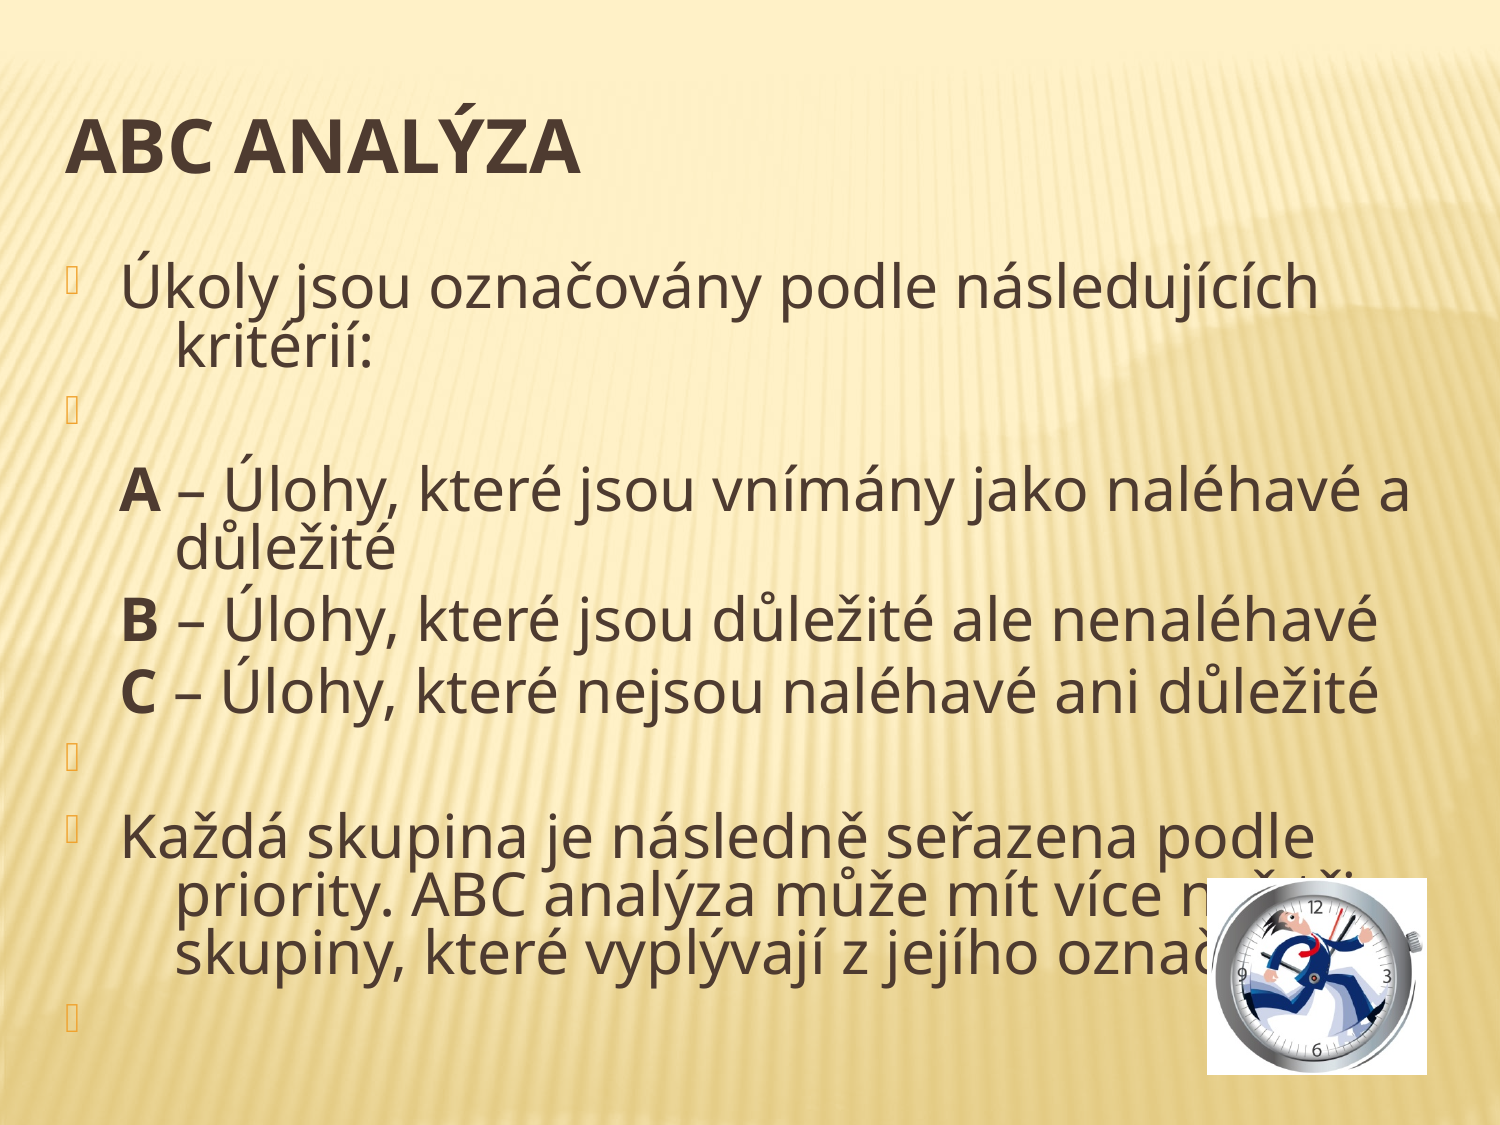

# ABC analýza
Úkoly jsou označovány podle následujících kritérií:
A – Úlohy, které jsou vnímány jako naléhavé a důležité
B – Úlohy, které jsou důležité ale nenaléhavé
C – Úlohy, které nejsou naléhavé ani důležité
Každá skupina je následně seřazena podle priority. ABC analýza může mít více než tři skupiny, které vyplývají z jejího označení.